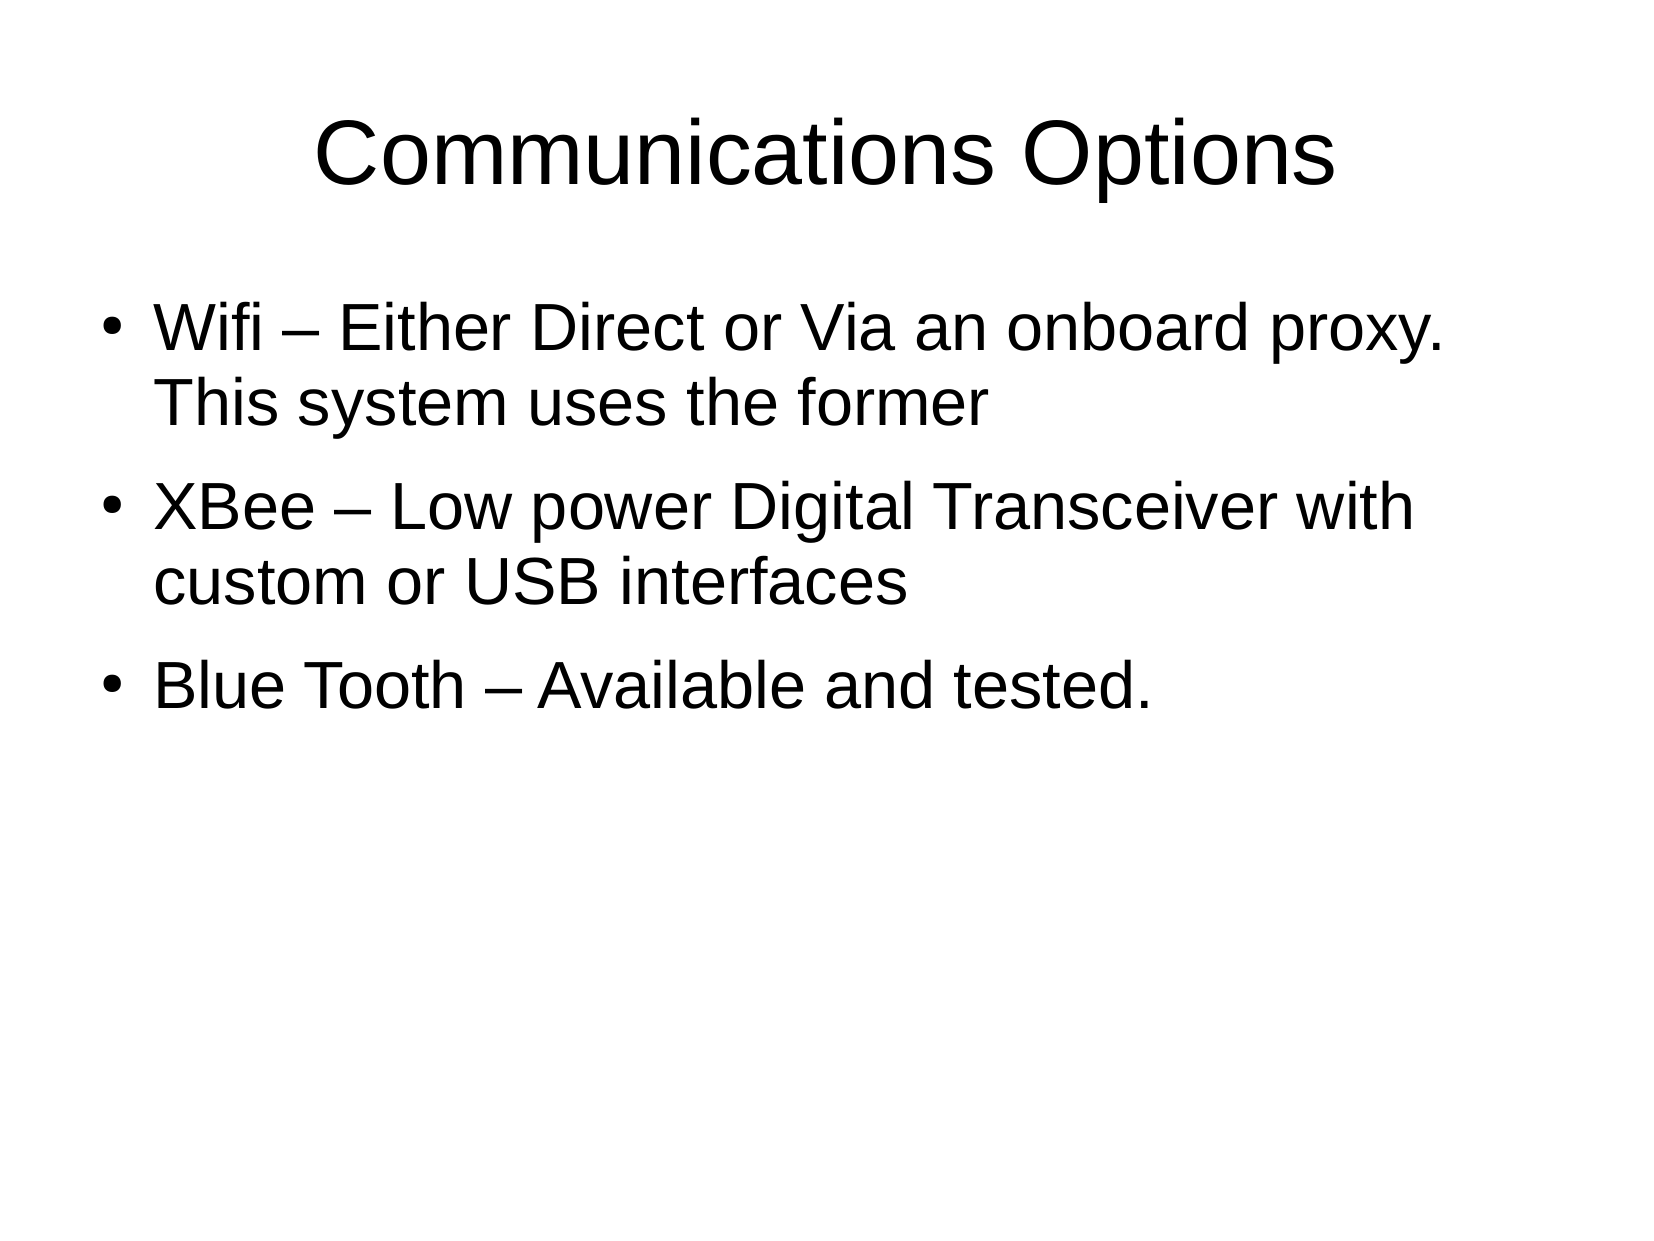

# Communications Options
Wifi – Either Direct or Via an onboard proxy. This system uses the former
XBee – Low power Digital Transceiver with custom or USB interfaces
Blue Tooth – Available and tested.